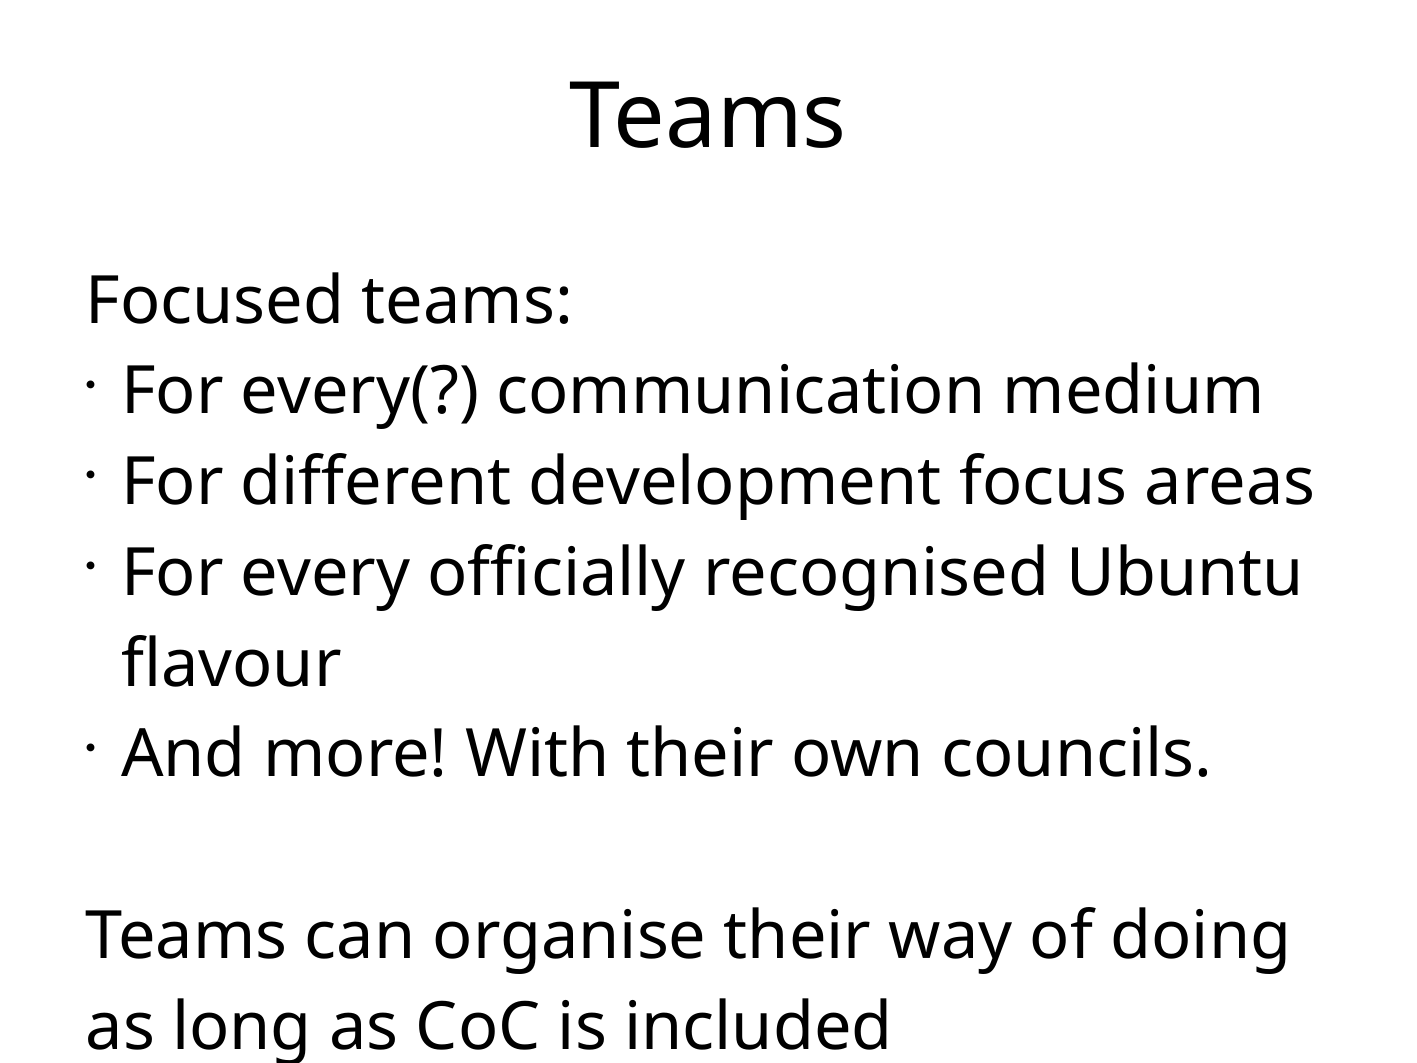

Teams
Focused teams:
For every(?) communication medium
For different development focus areas
For every officially recognised Ubuntu flavour
And more! With their own councils.
Teams can organise their way of doing as long as CoC is included